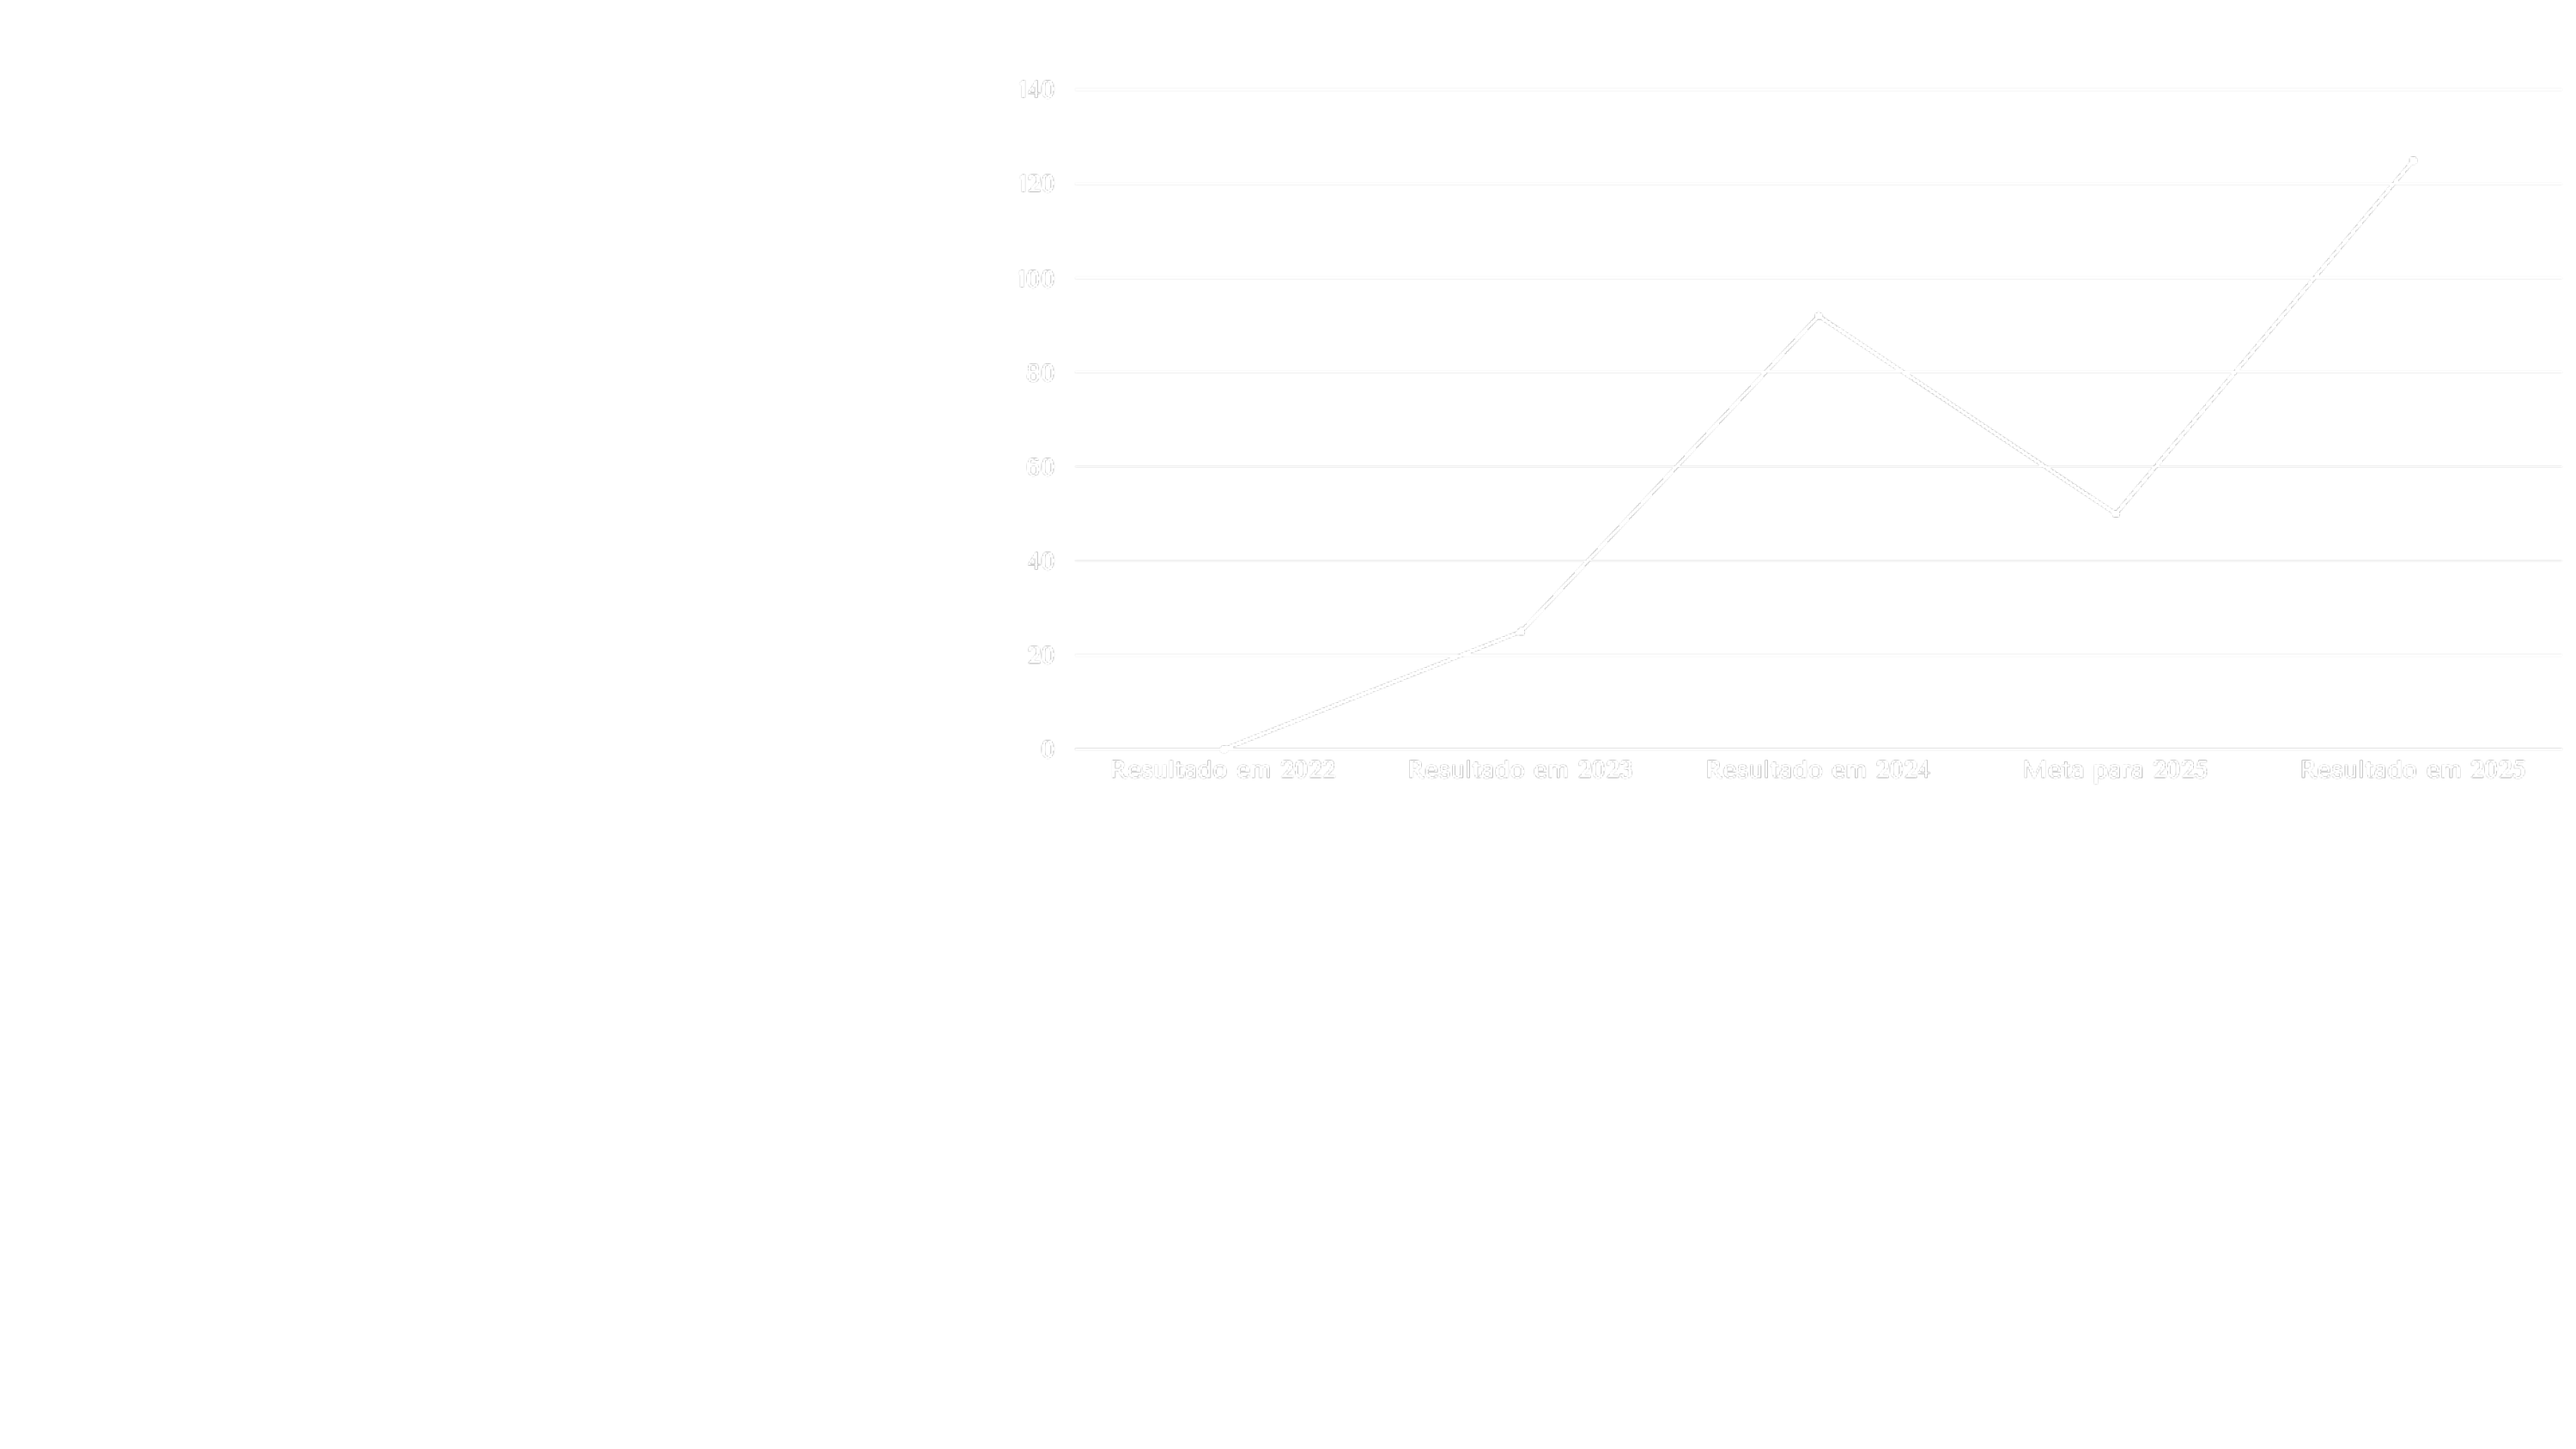

indicador - Participação em ações de capacitação em sustentabilidade
Unidade de medida: Número de participantes.
Definição da Meta: Assegurar 50 participações em ações de capacitação de sustentabilidade nos anos de 2024 até 2026.
Resultado 2022 - 0
Resultado 2023 - 25
Resultado em 2024 - 92
Meta para 2025 - 50
Resultado em 2025 - 125